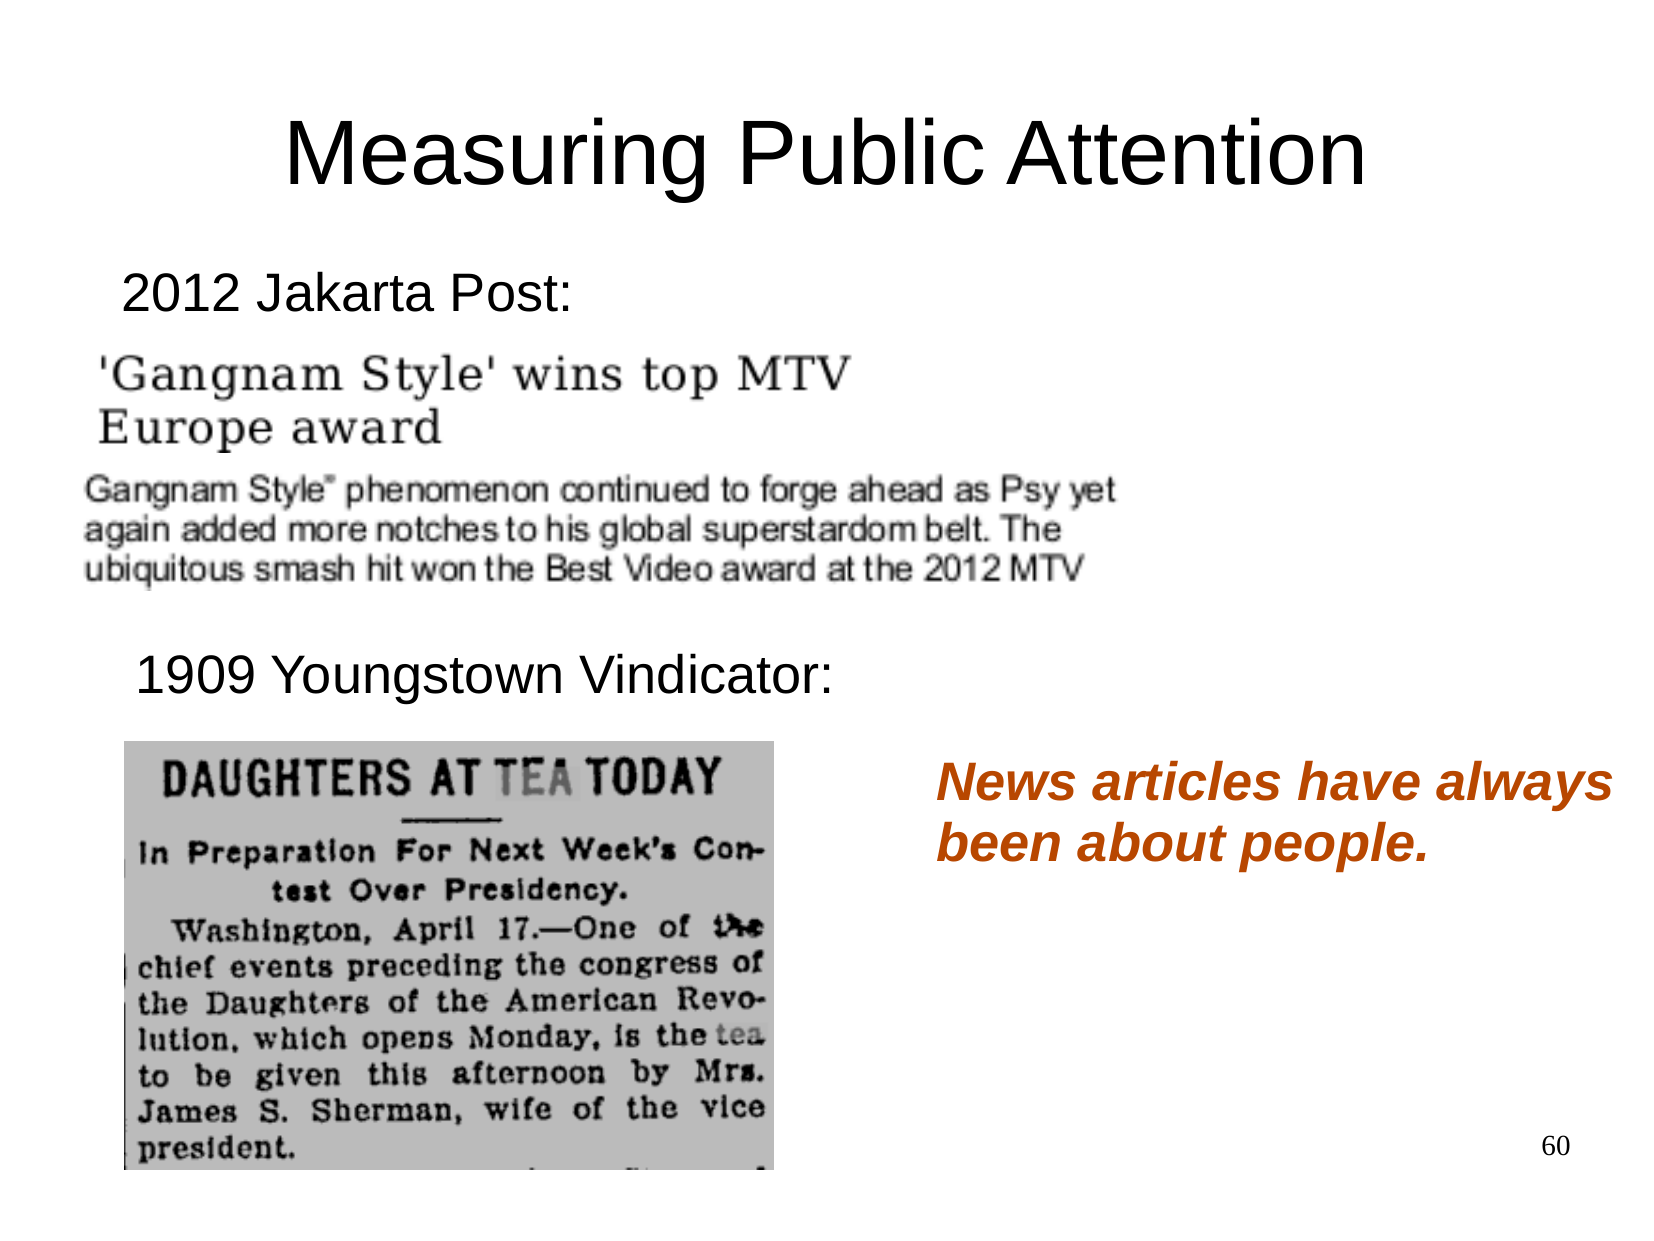

# Measuring Public Attention
2012 Jakarta Post:
1909 Youngstown Vindicator:
News articles have always been about people.
60